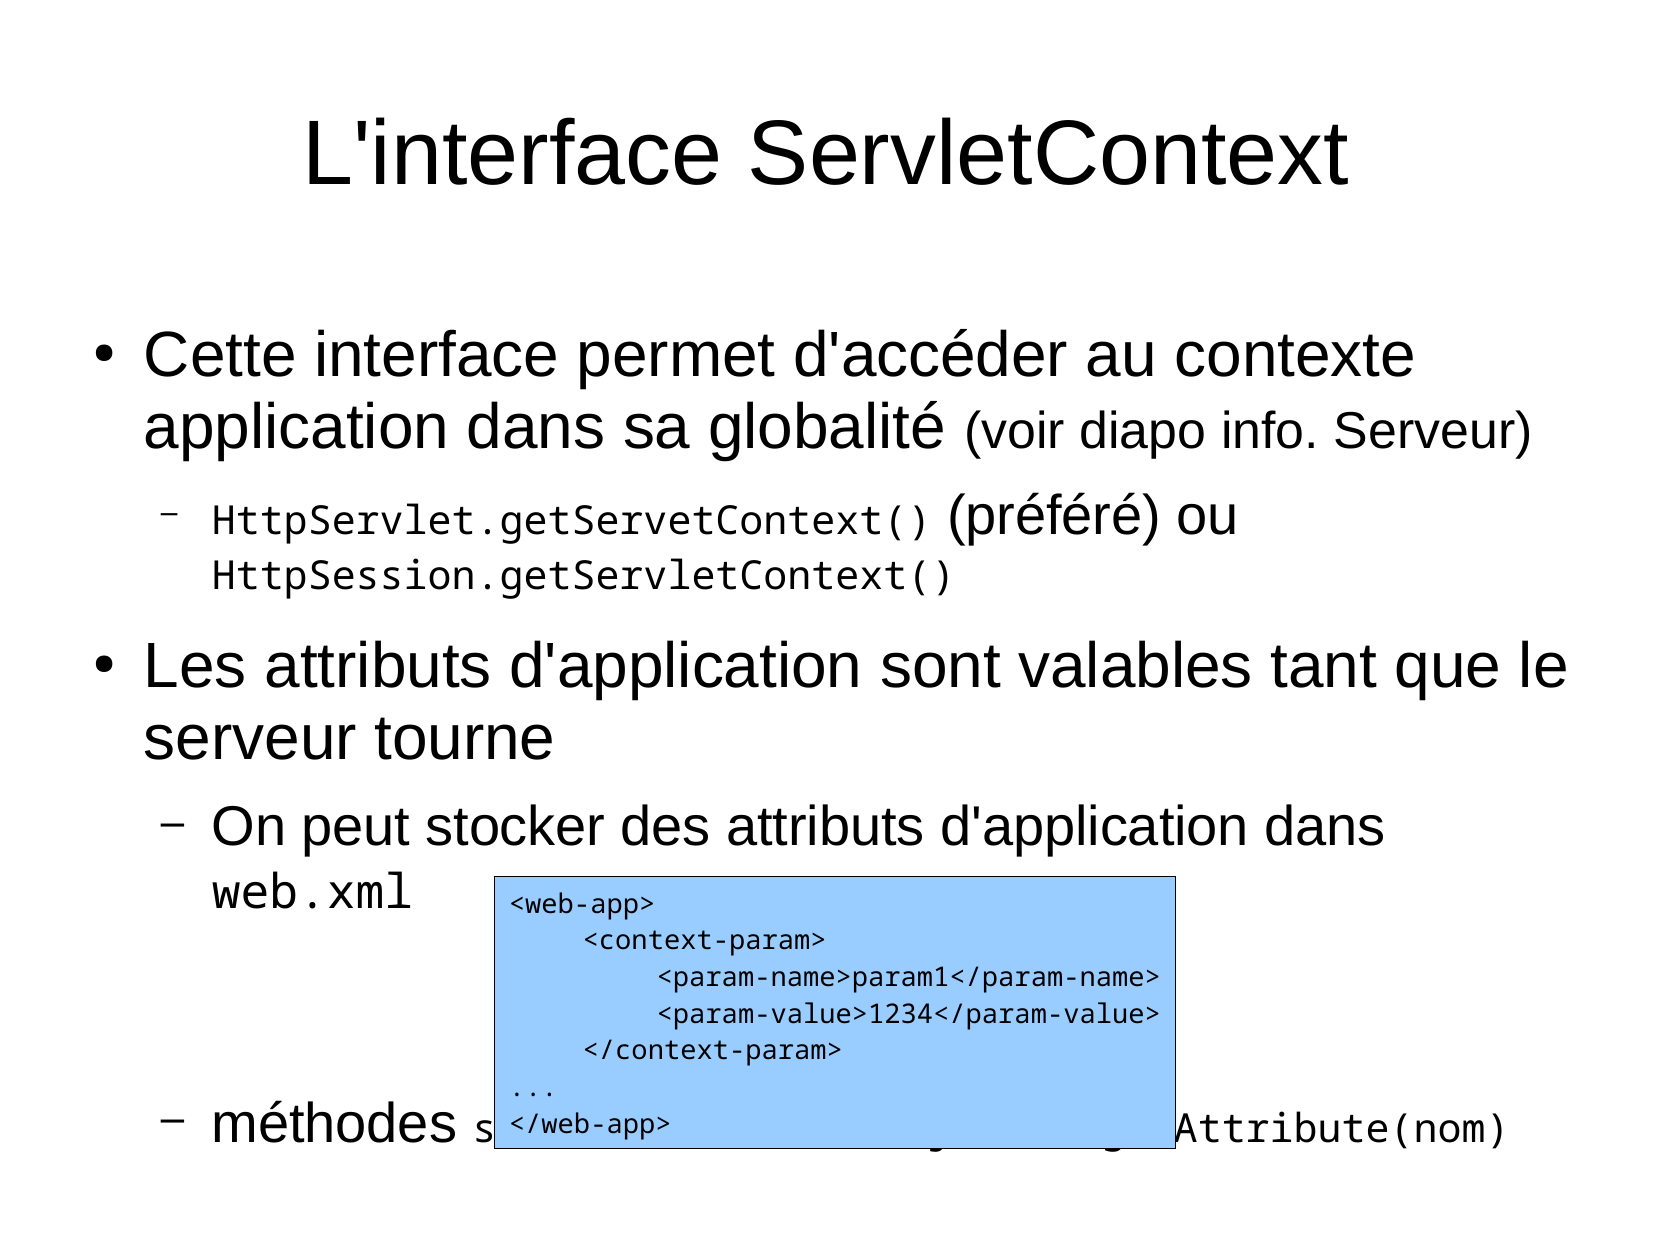

# L'interface ServletContext
Cette interface permet d'accéder au contexte application dans sa globalité (voir diapo info. Serveur)
HttpServlet.getServetContext() (préféré) ou HttpSession.getServletContext()
Les attributs d'application sont valables tant que le serveur tourne
On peut stocker des attributs d'application dans web.xml
méthodes setAttribute(nom,objet) et getAttribute(nom)
<web-app>
	<context-param>
		<param-name>param1</param-name>
		<param-value>1234</param-value>
	</context-param>
...
</web-app>